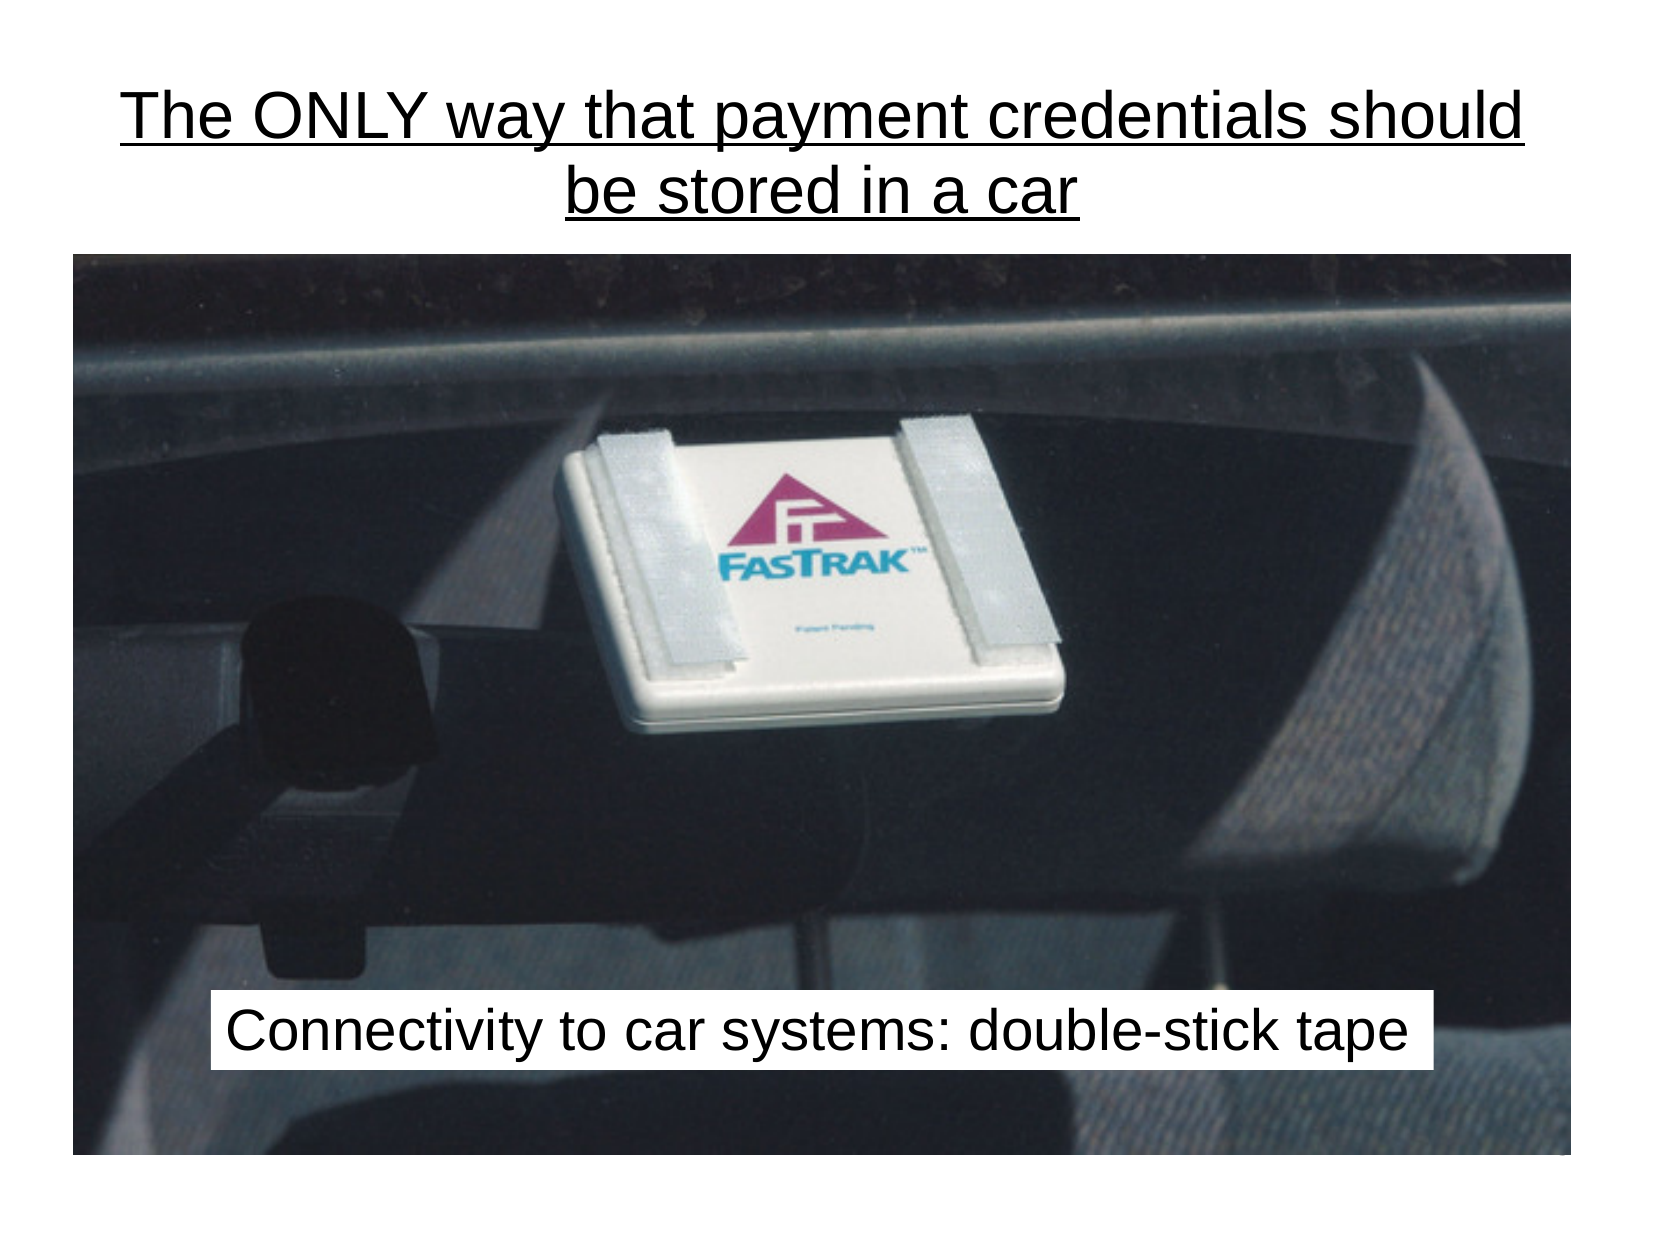

# The ONLY way that payment credentials should be stored in a car
Connectivity to car systems: double-stick tape
13